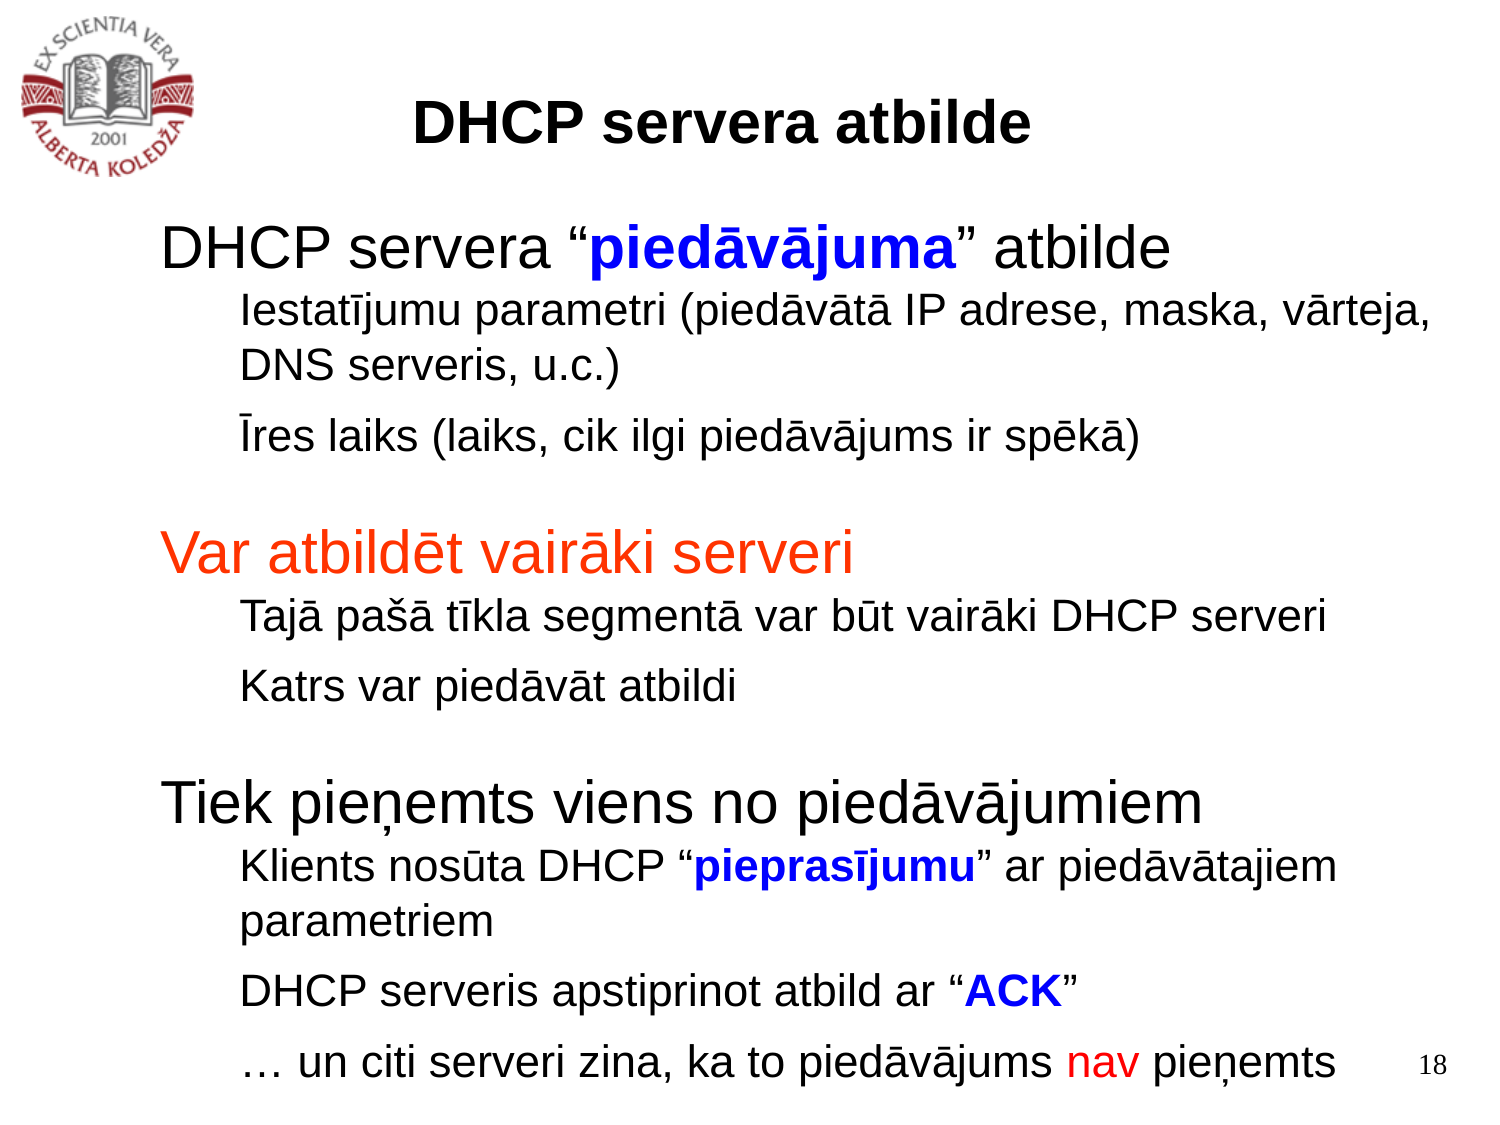

# DHCP servera atbilde
DHCP servera “piedāvājuma” atbilde
Iestatījumu parametri (piedāvātā IP adrese, maska, vārteja, DNS serveris, u.c.)
Īres laiks (laiks, cik ilgi piedāvājums ir spēkā)
Var atbildēt vairāki serveri
Tajā pašā tīkla segmentā var būt vairāki DHCP serveri
Katrs var piedāvāt atbildi
Tiek pieņemts viens no piedāvājumiem
Klients nosūta DHCP “pieprasījumu” ar piedāvātajiem parametriem
DHCP serveris apstiprinot atbild ar “ACK”
… un citi serveri zina, ka to piedāvājums nav pieņemts